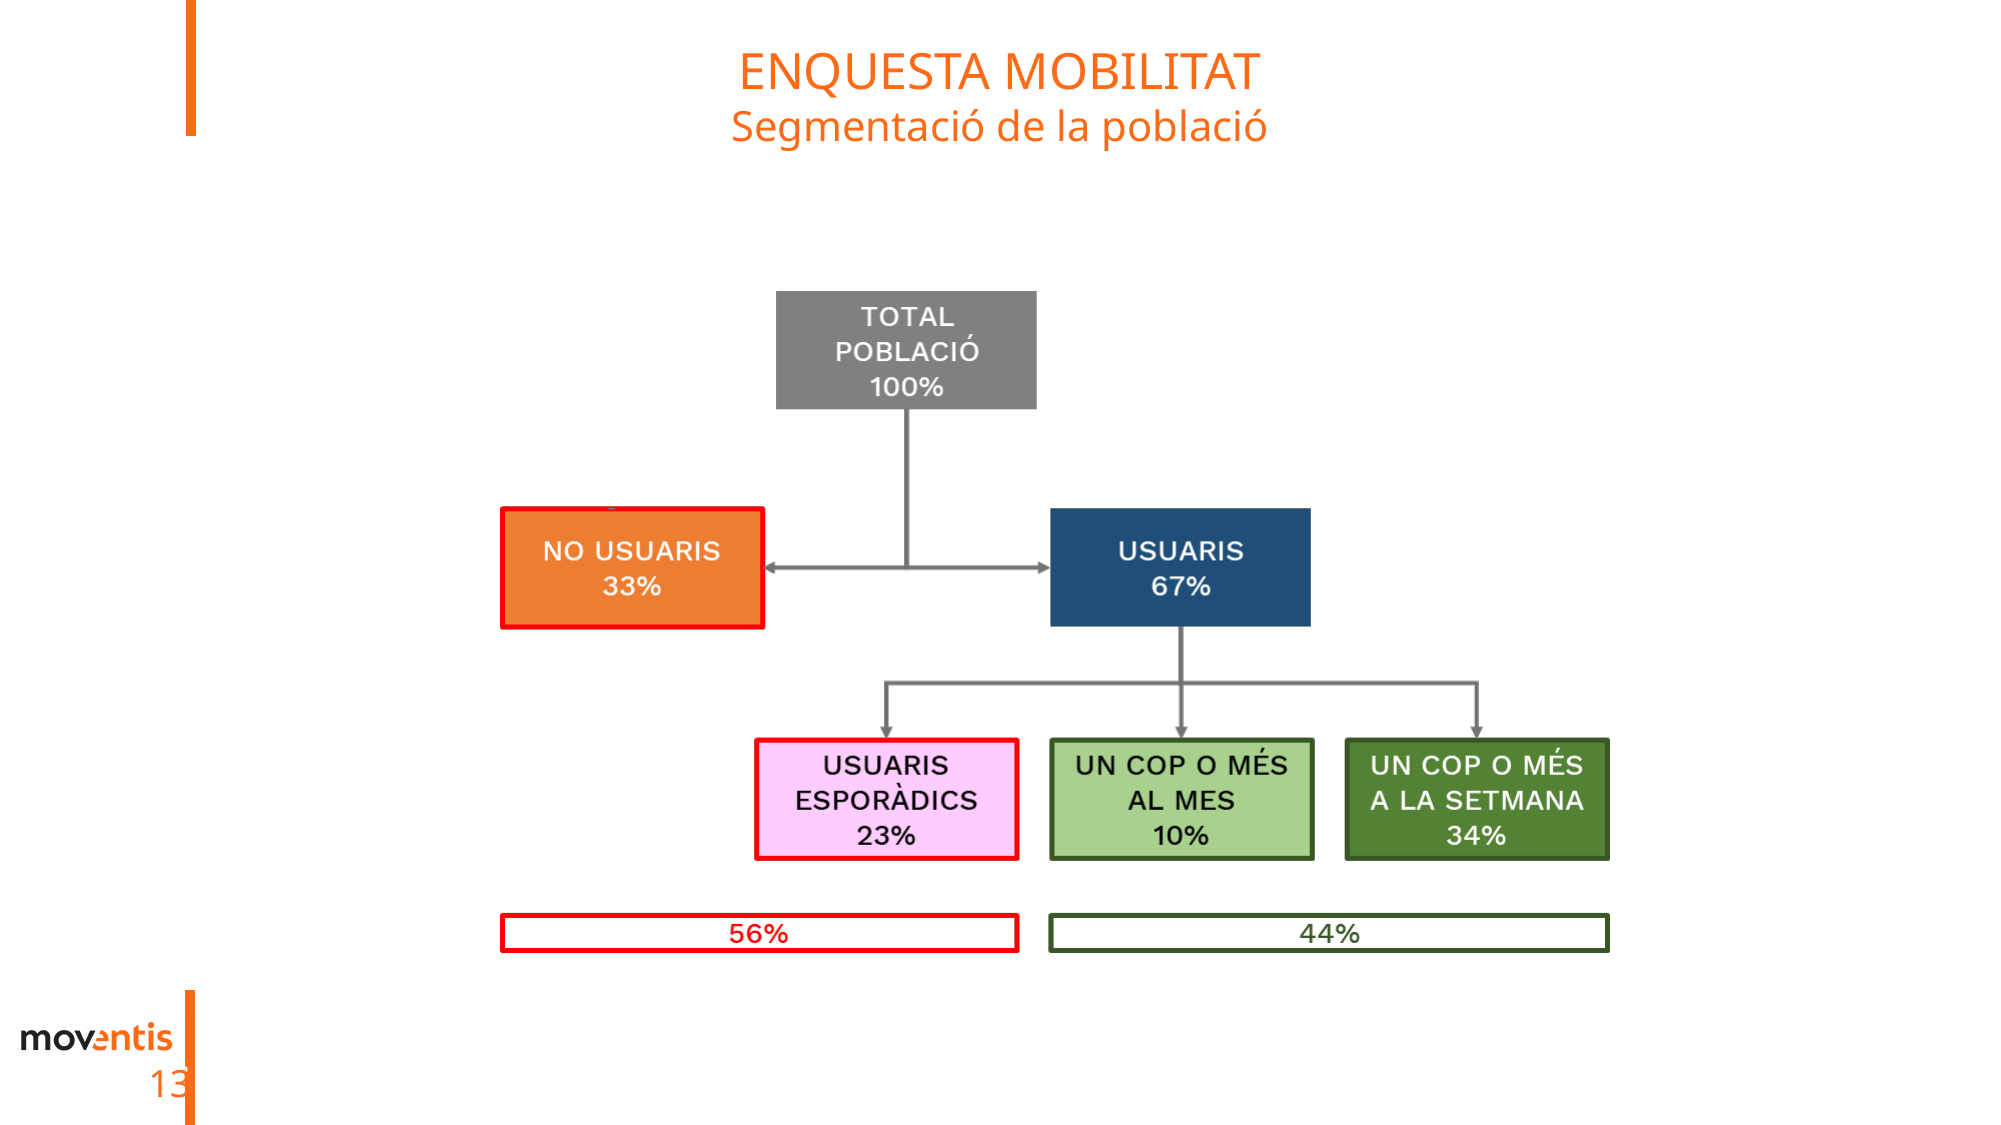

ENQUESTA MOBILITAT
Segmentació de la població
31/3/23